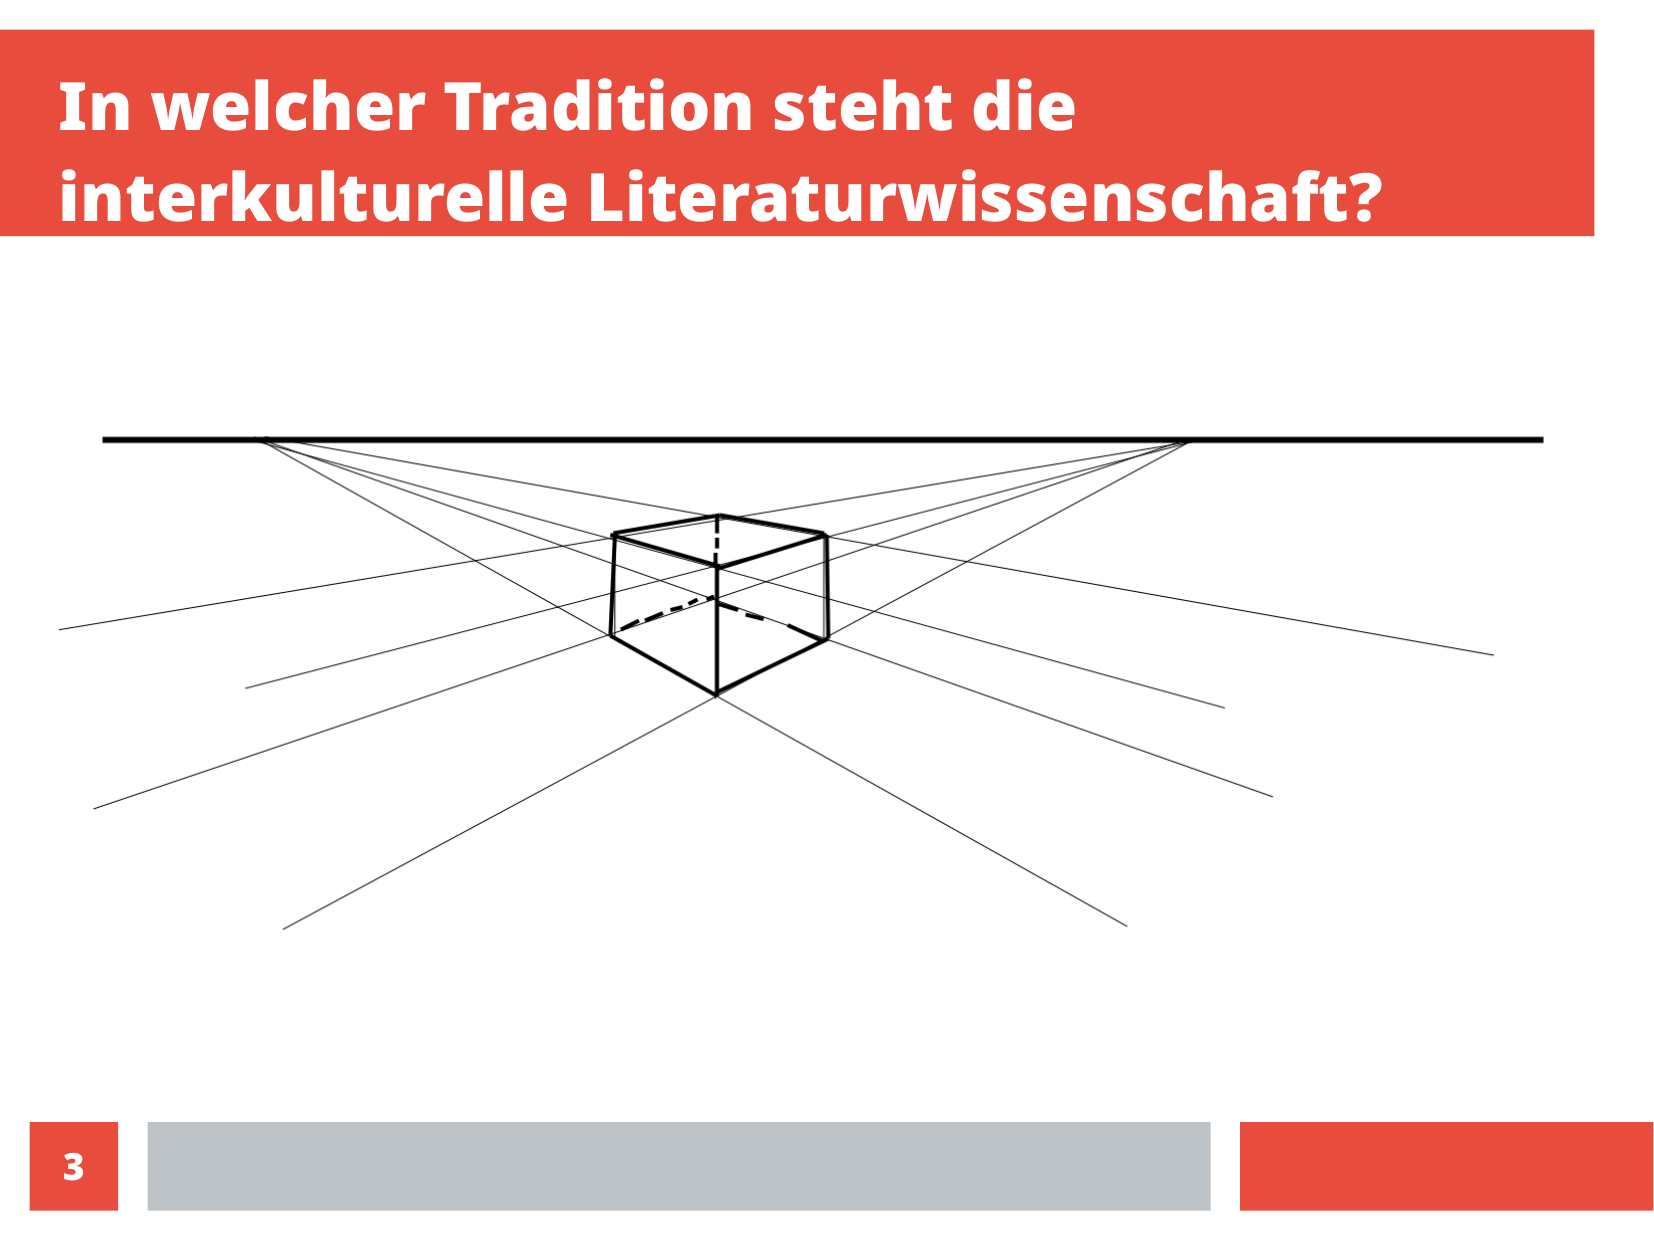

# In welcher Tradition steht die interkulturelle Literaturwissenschaft?
3